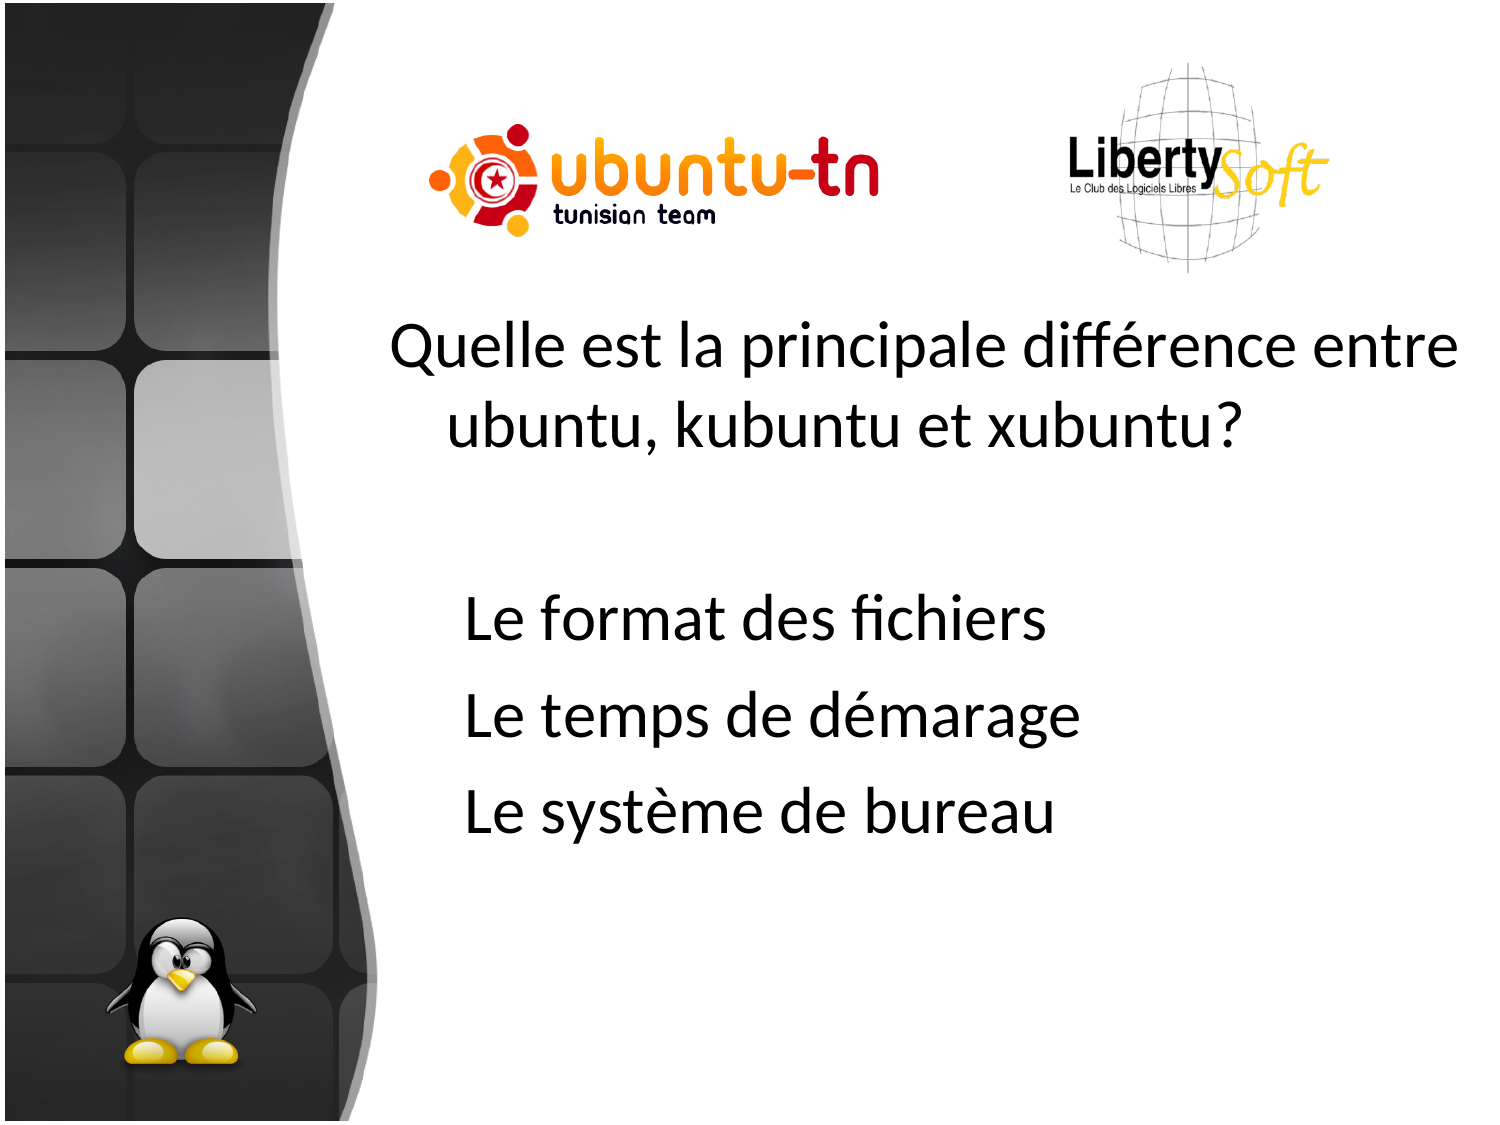

#
Quelle est la principale différence entre ubuntu, kubuntu et xubuntu?
Le format des fichiers
Le temps de démarage
Le système de bureau